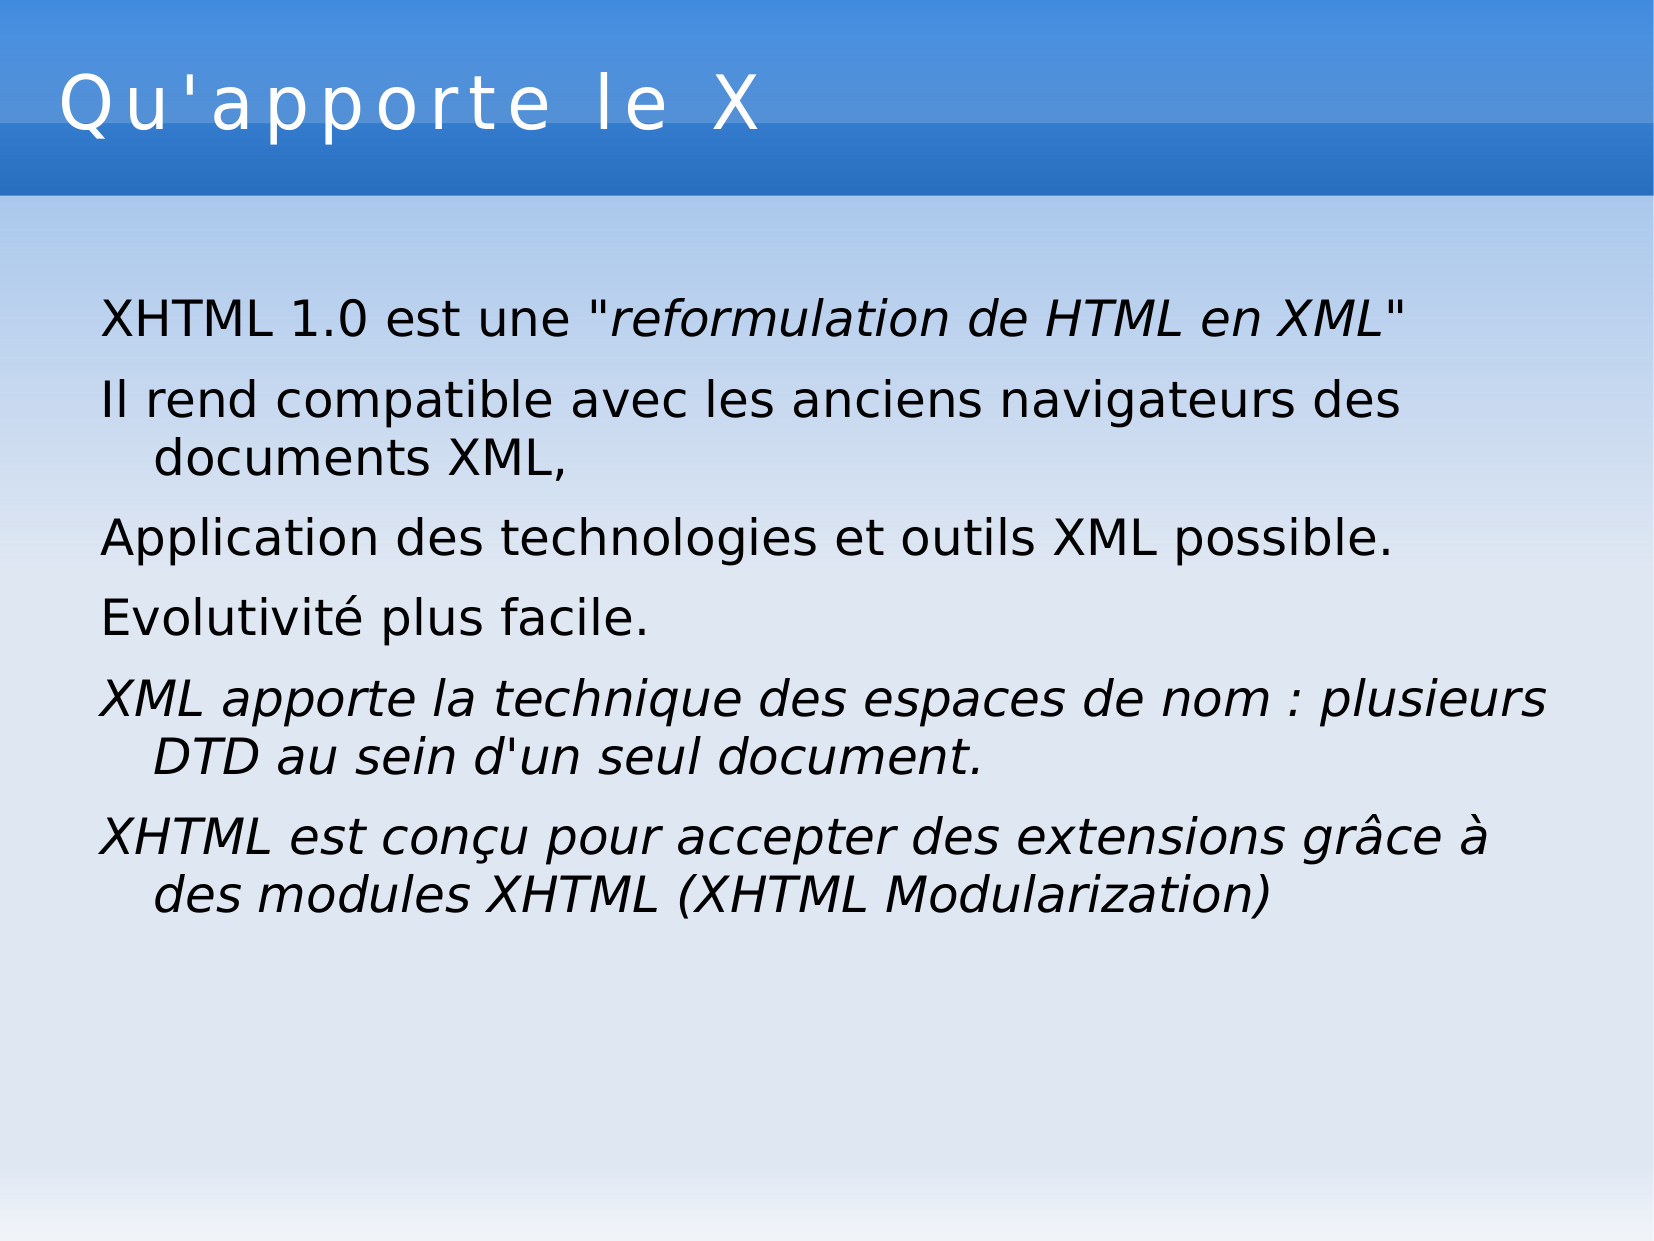

# Qu'apporte le X
XHTML 1.0 est une "reformulation de HTML en XML"
Il rend compatible avec les anciens navigateurs des documents XML,
Application des technologies et outils XML possible.
Evolutivité plus facile.
XML apporte la technique des espaces de nom : plusieurs DTD au sein d'un seul document.
XHTML est conçu pour accepter des extensions grâce à des modules XHTML (XHTML Modularization)